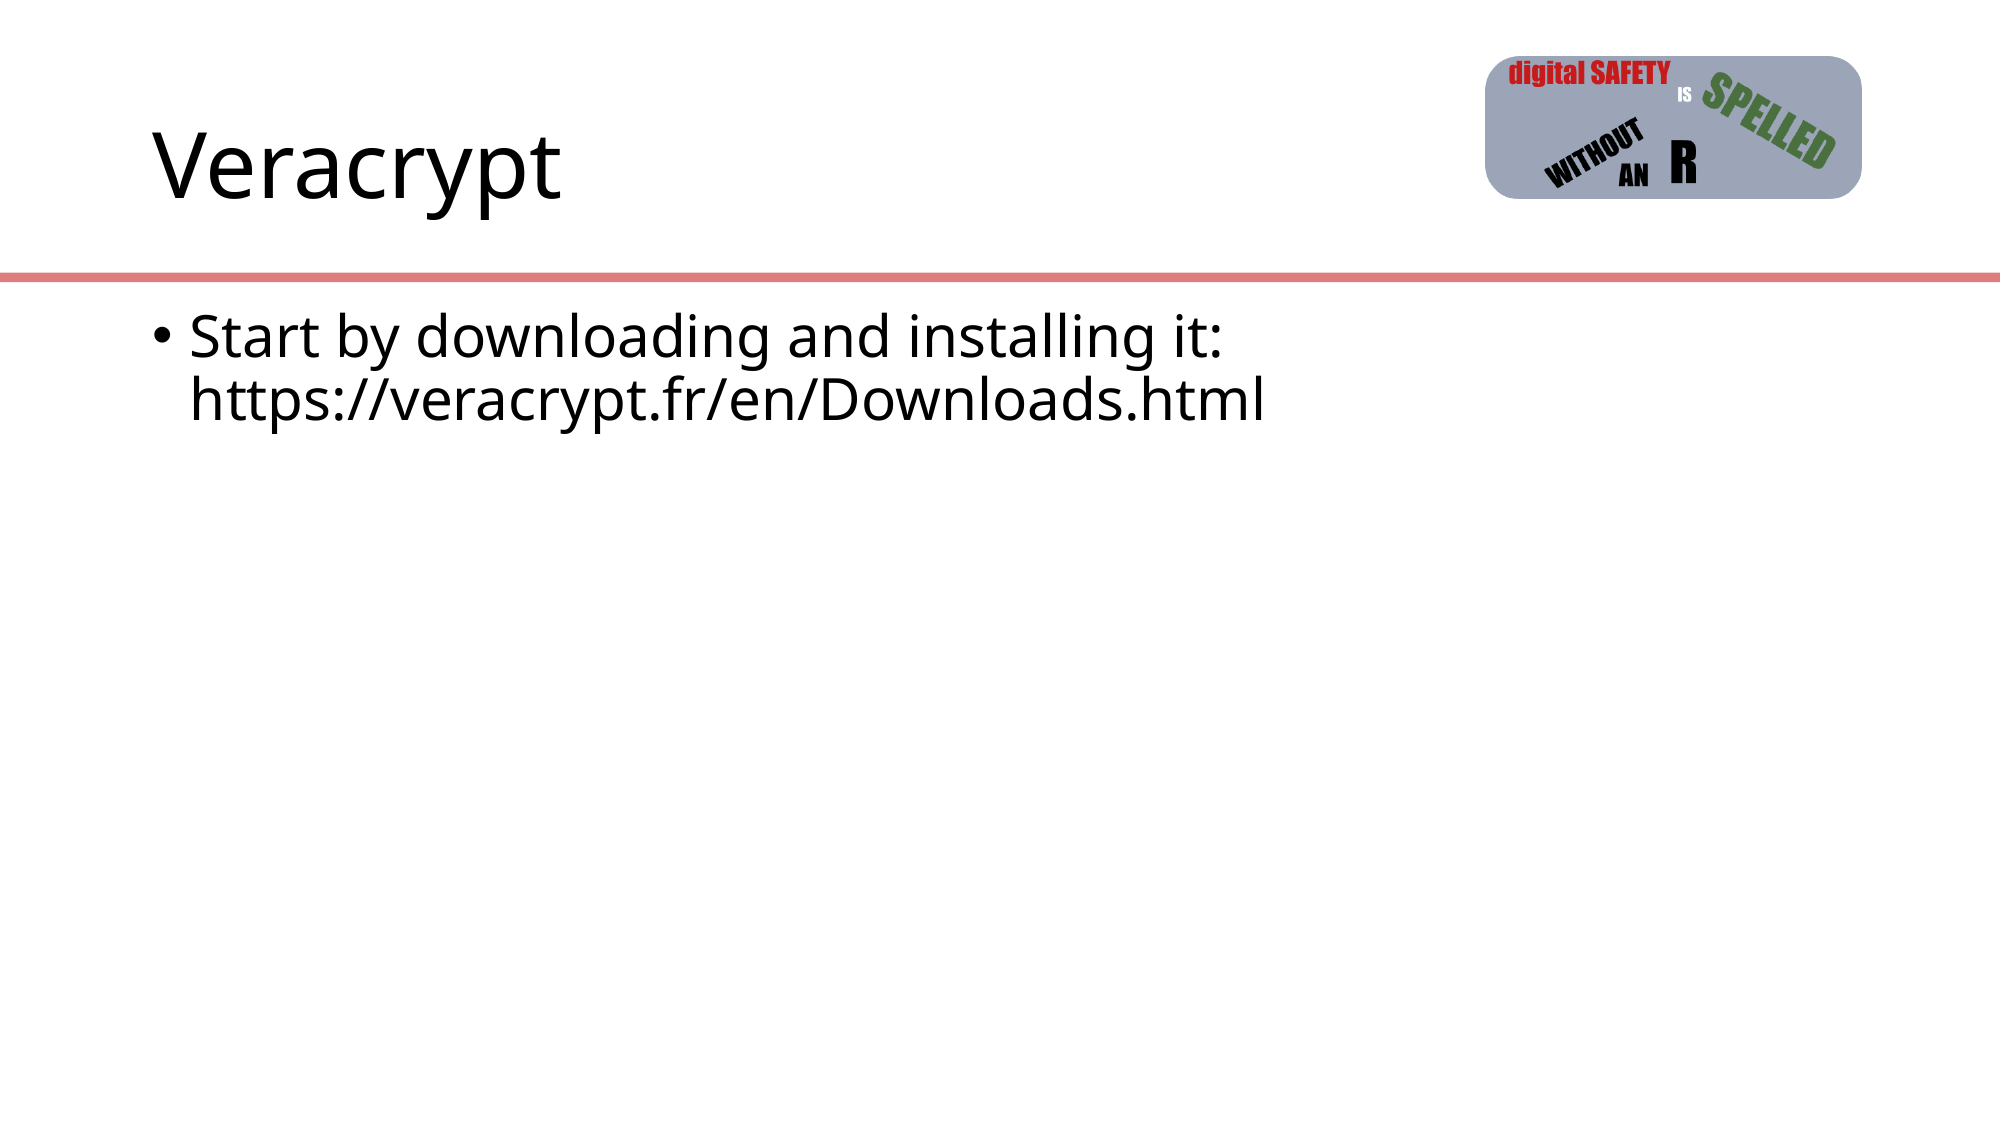

# Veracrypt
Start by downloading and installing it: https://veracrypt.fr/en/Downloads.html